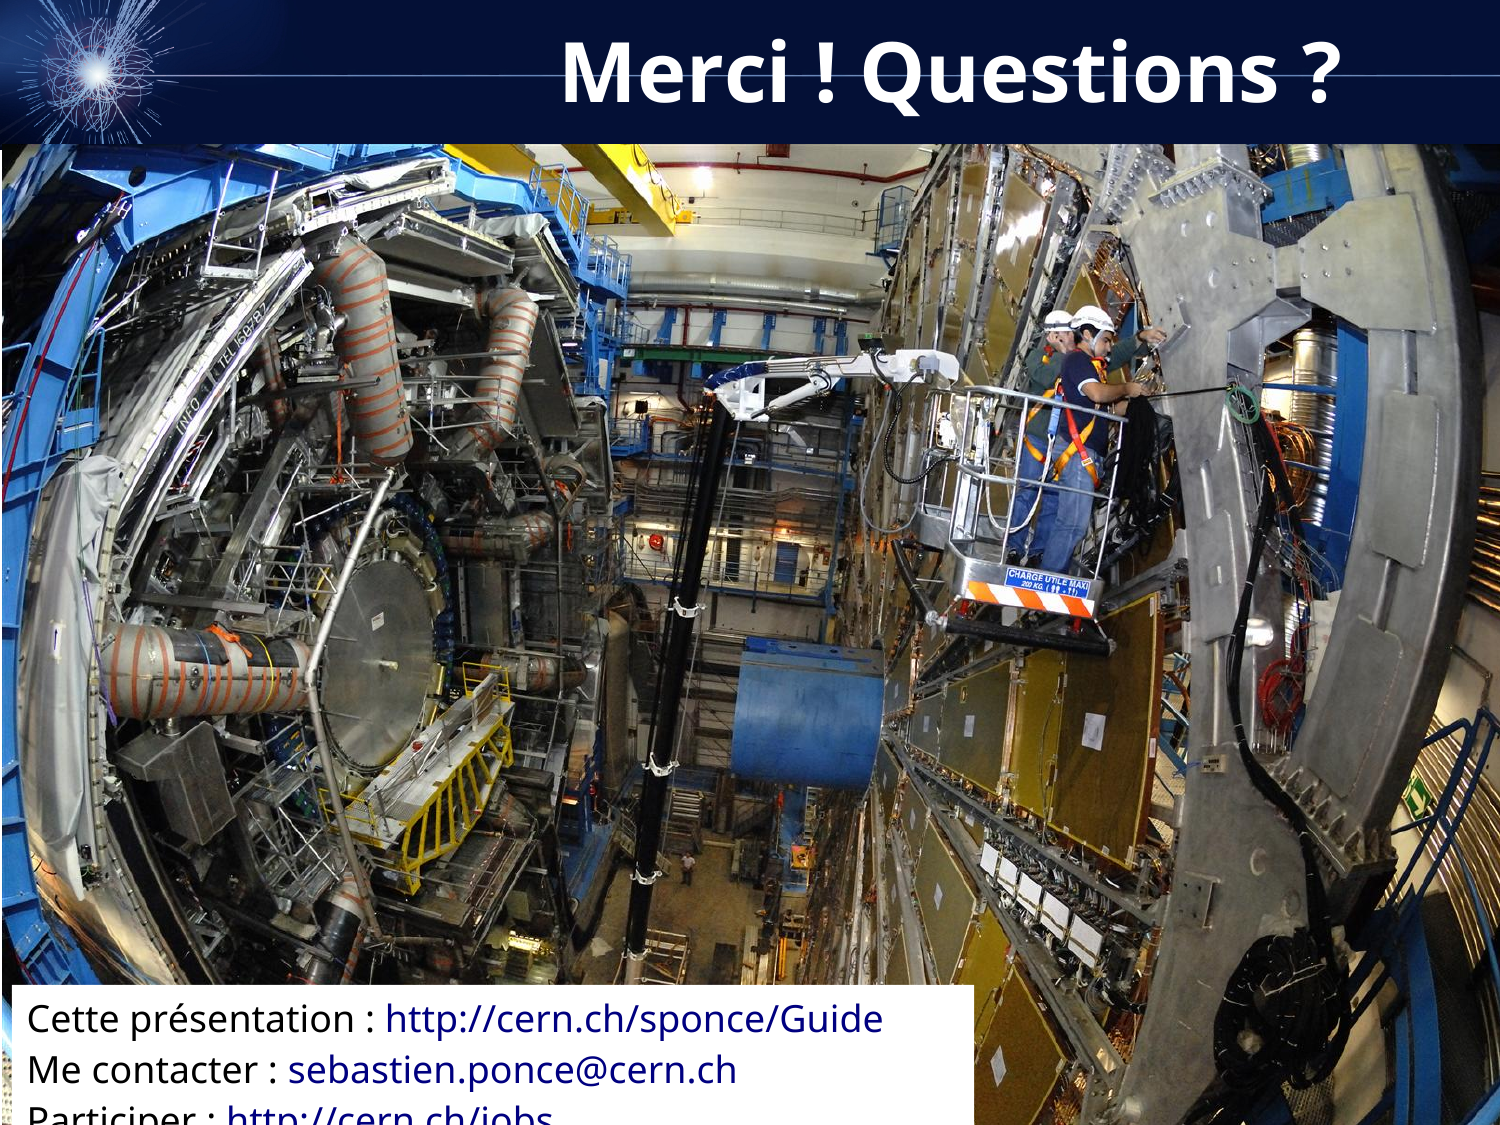

Merci ! Questions ?
Cette présentation : http://cern.ch/sponce/Guide
Me contacter : sebastien.ponce@cern.ch
Participer : http://cern.ch/jobs
44